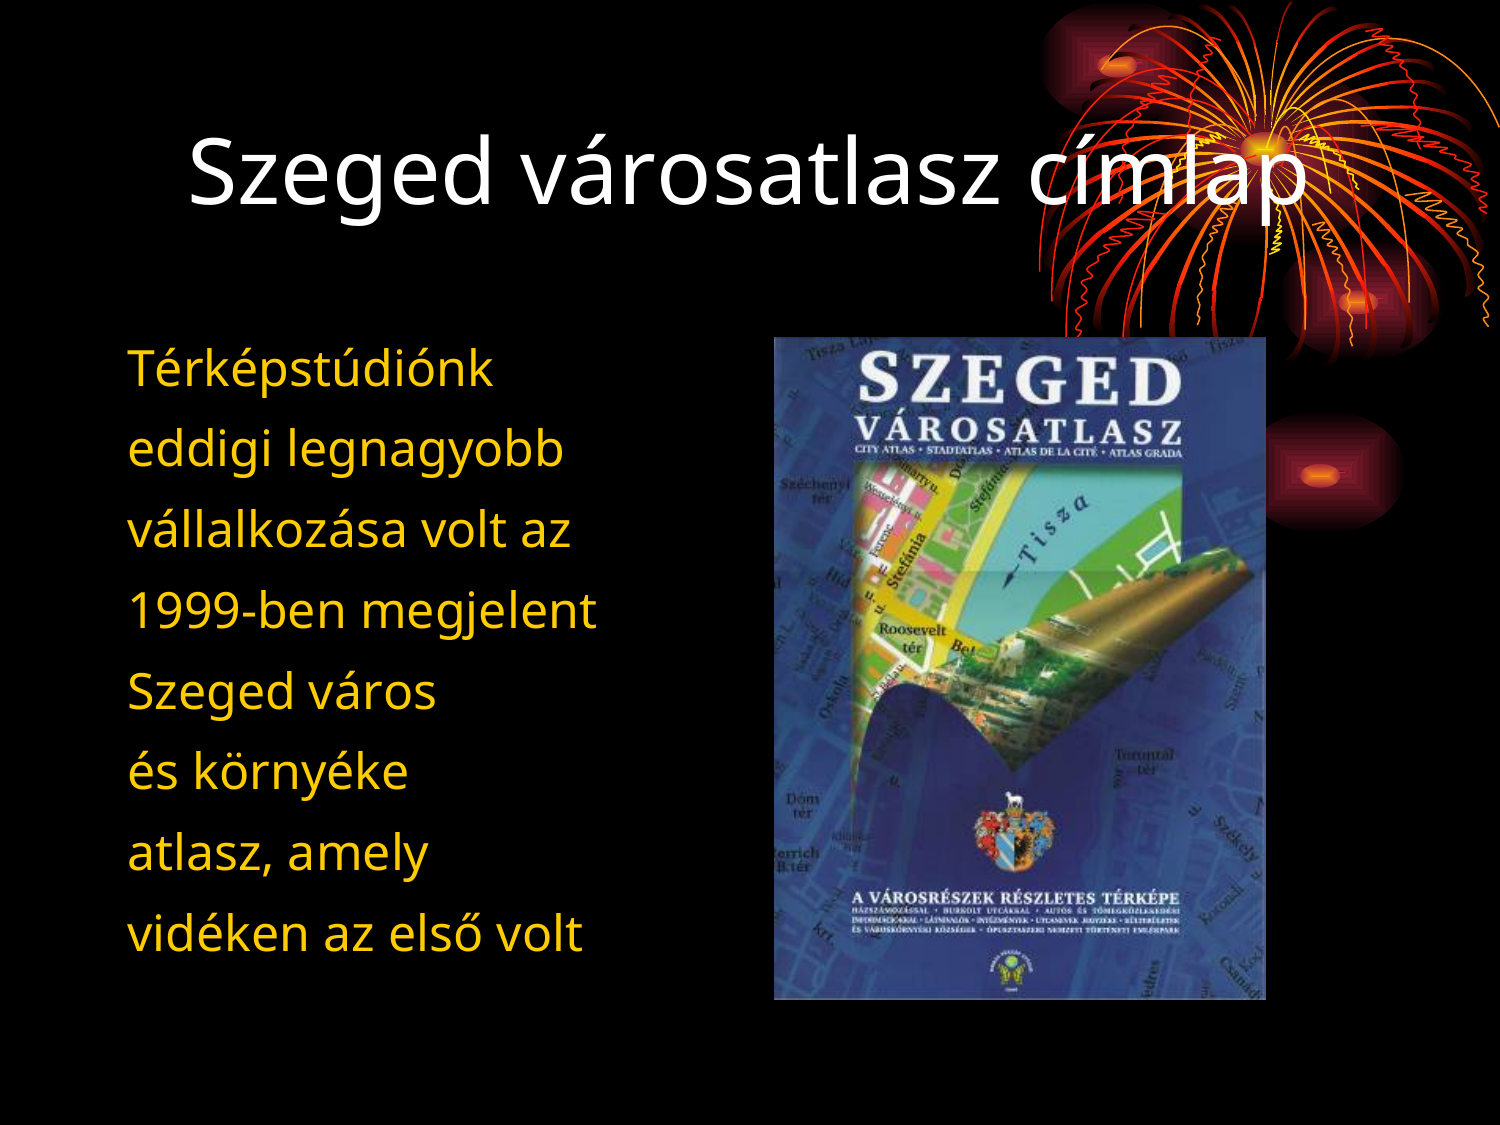

# Szeged városatlasz címlap
Térképstúdiónk
eddigi legnagyobb
vállalkozása volt az
1999-ben megjelent
Szeged város
és környéke
atlasz, amely
vidéken az első volt